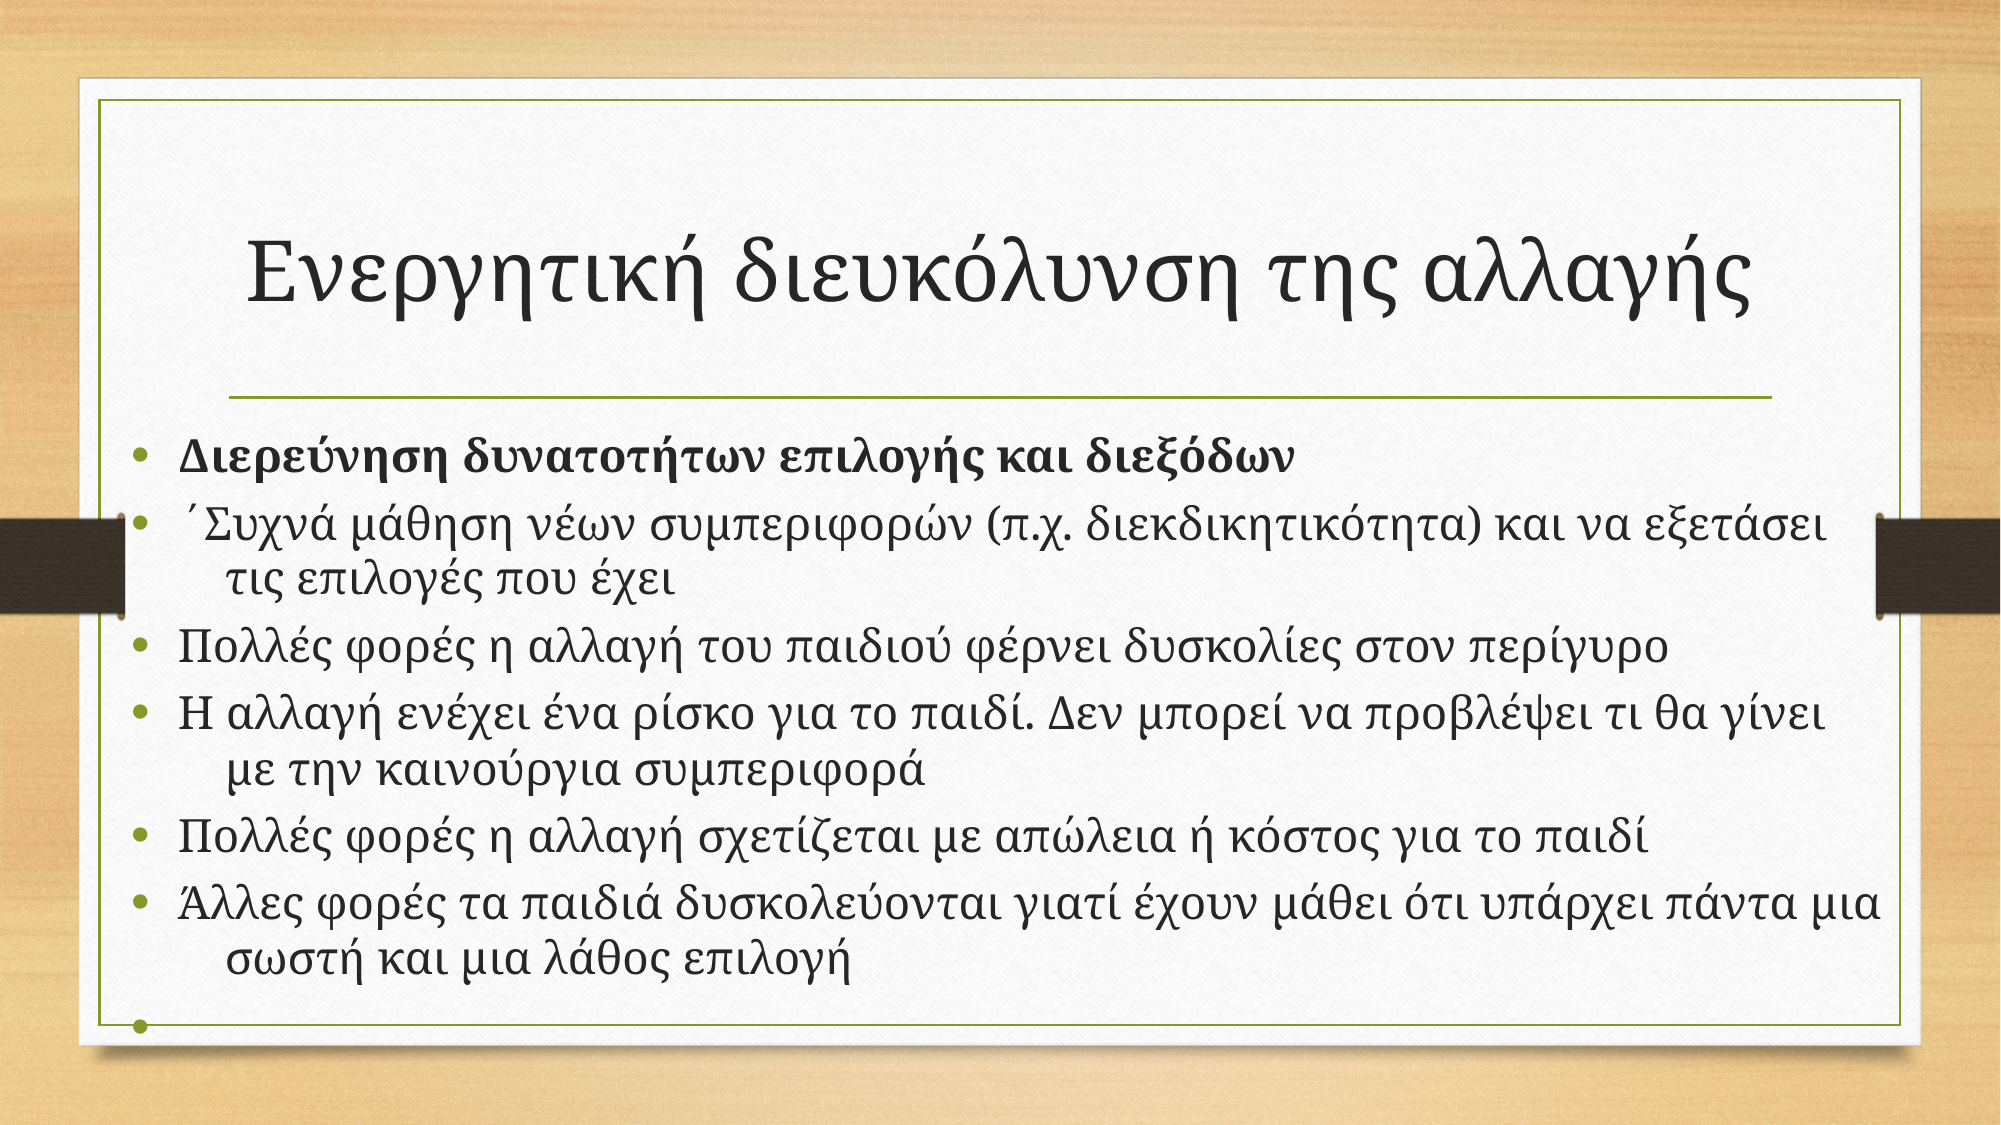

# Ενεργητική διευκόλυνση της αλλαγής
Διερεύνηση δυνατοτήτων επιλογής και διεξόδων
΄Συχνά μάθηση νέων συμπεριφορών (π.χ. διεκδικητικότητα) και να εξετάσει τις επιλογές που έχει
Πολλές φορές η αλλαγή του παιδιού φέρνει δυσκολίες στον περίγυρο
Η αλλαγή ενέχει ένα ρίσκο για το παιδί. Δεν μπορεί να προβλέψει τι θα γίνει με την καινούργια συμπεριφορά
Πολλές φορές η αλλαγή σχετίζεται με απώλεια ή κόστος για το παιδί
Άλλες φορές τα παιδιά δυσκολεύονται γιατί έχουν μάθει ότι υπάρχει πάντα μια σωστή και μια λάθος επιλογή